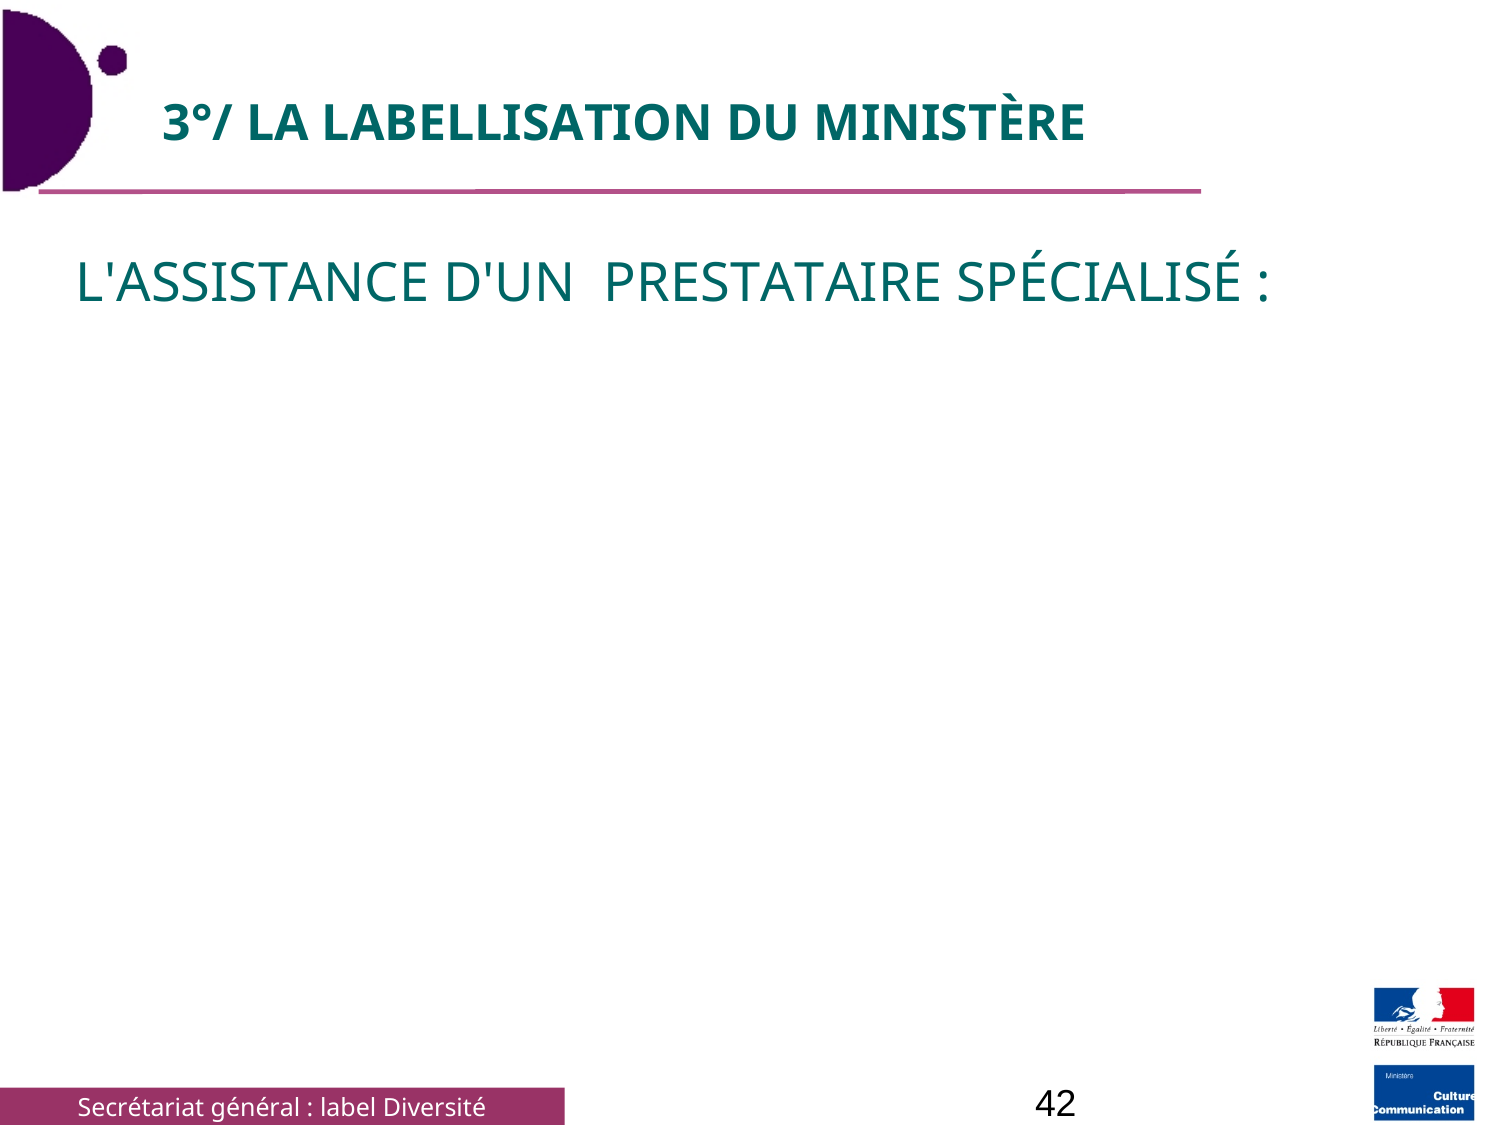

3°/ LA LABELLISATION DU MINISTÈRE
L'ASSISTANCE D'UN PRESTATAIRE SPÉCIALISÉ :